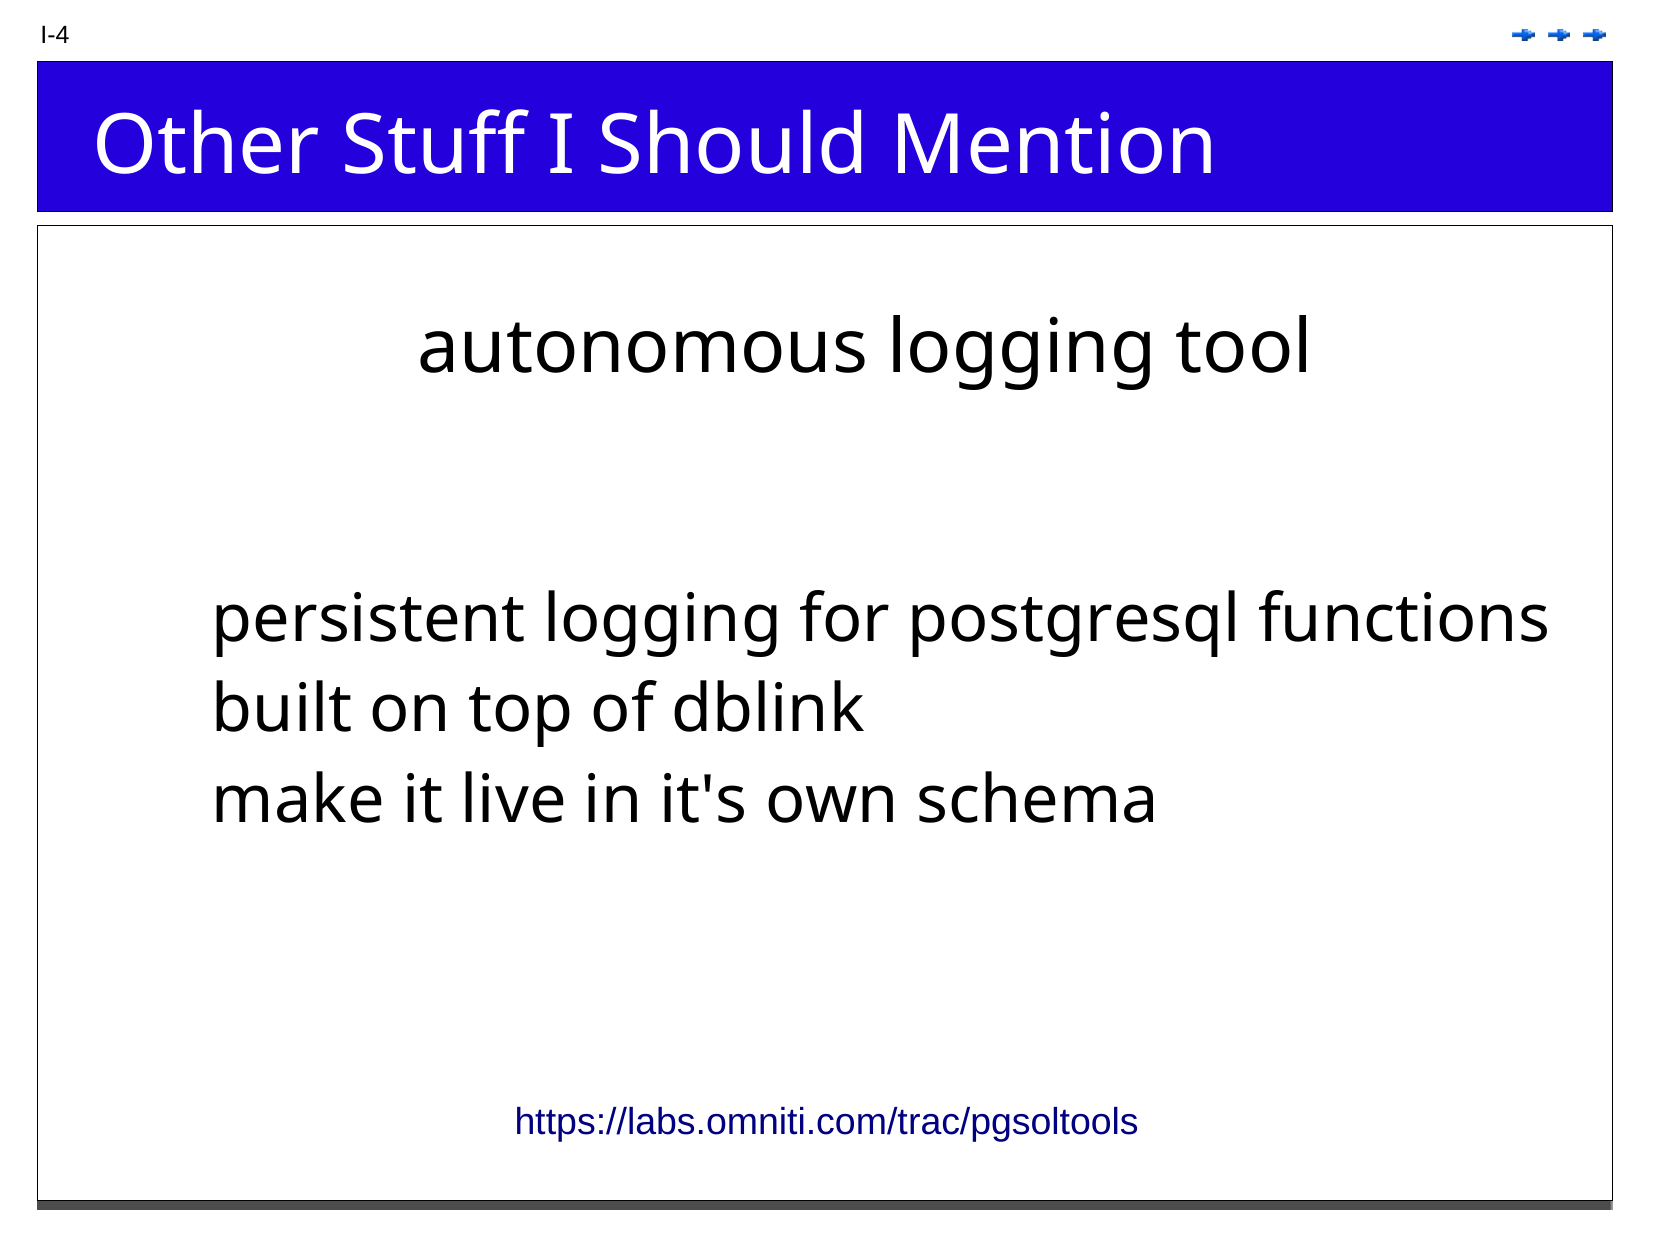

I-4
Other Stuff I Should Mention
autonomous logging tool
 persistent logging for postgresql functions
 built on top of dblink
 make it live in it's own schema
https://labs.omniti.com/trac/pgsoltools